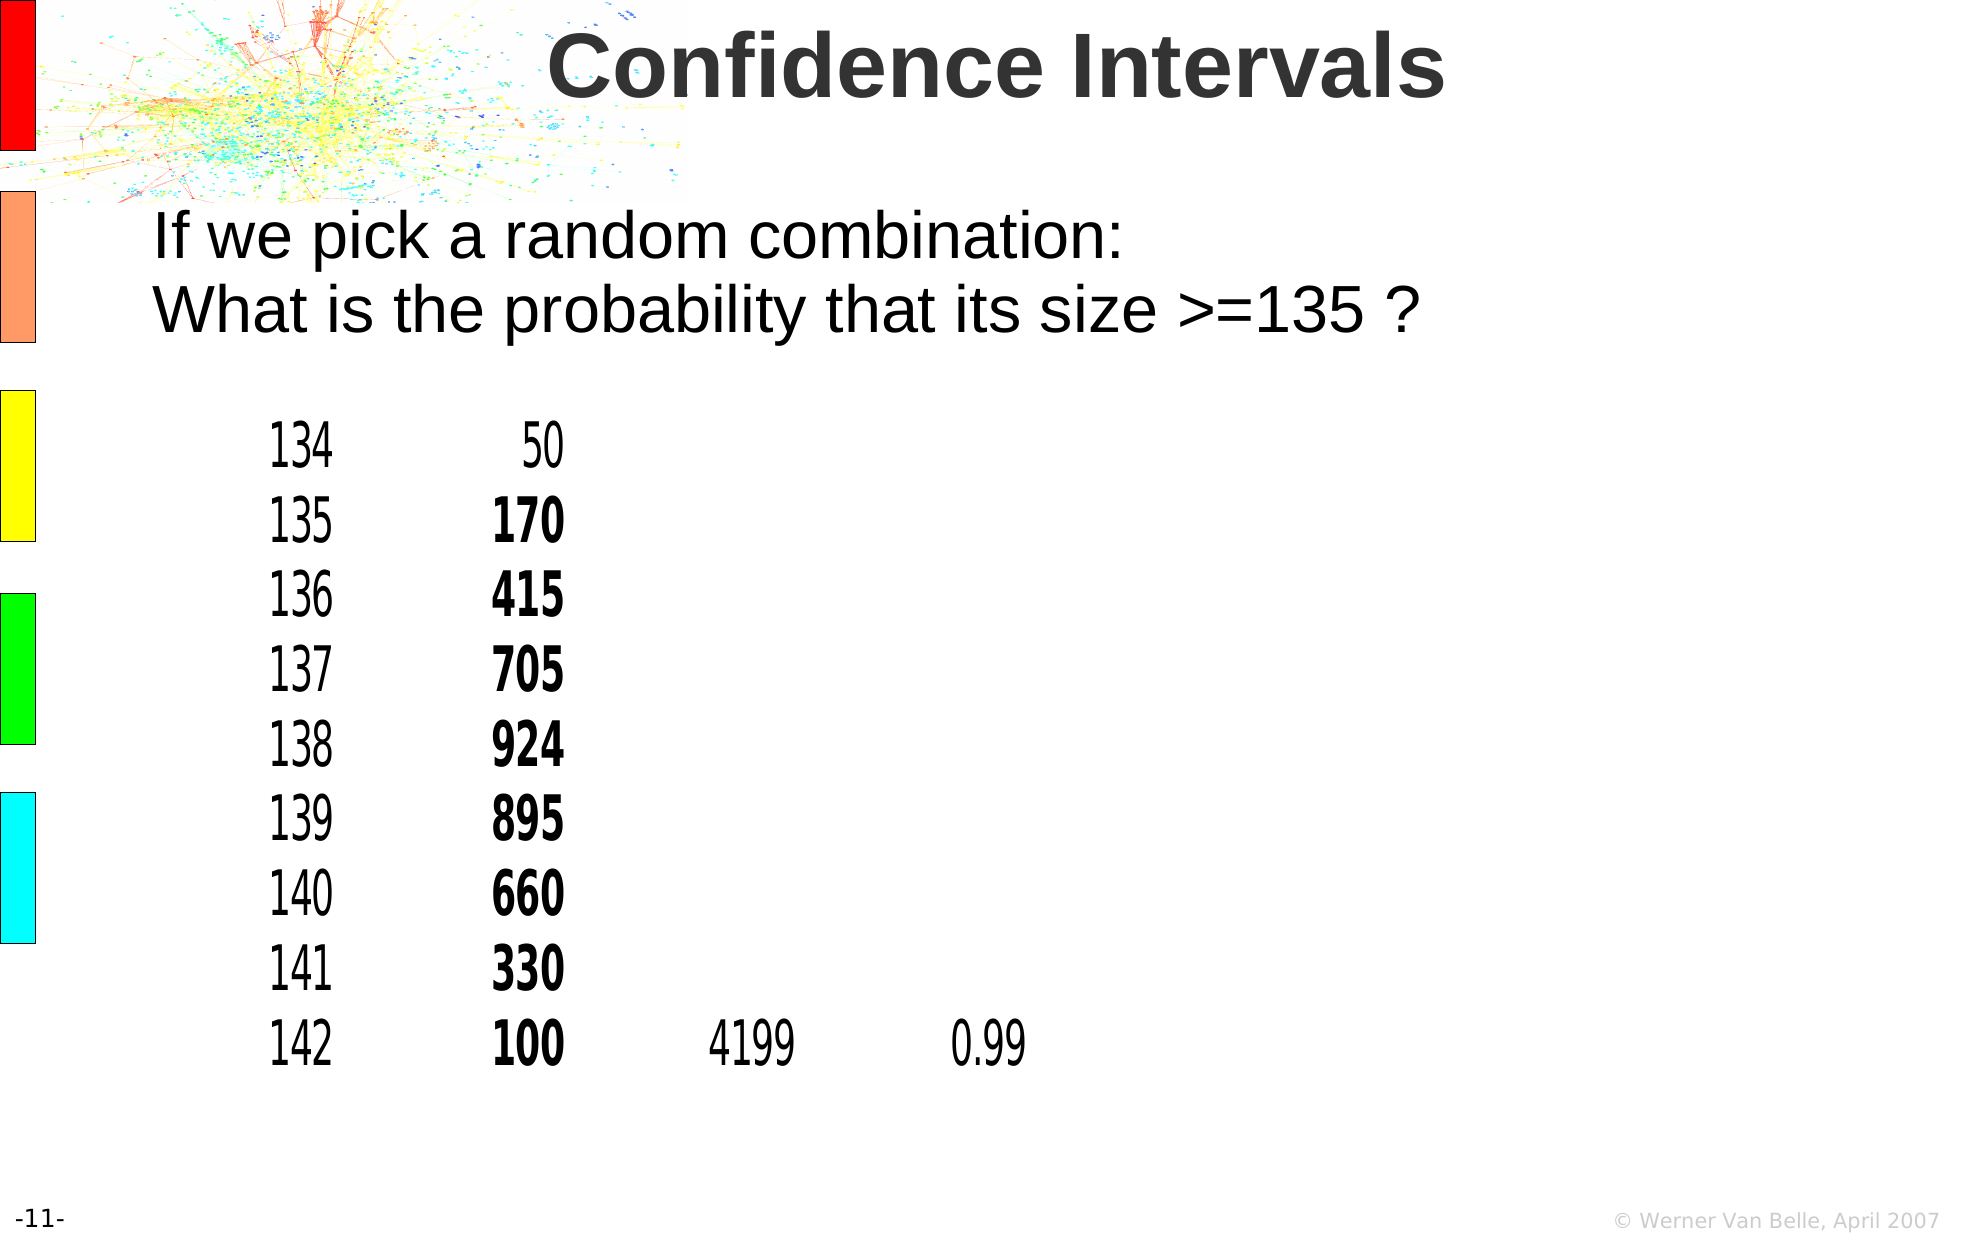

# Confidence Intervals
If we pick a random combination:
What is the probability that its size >=135 ?